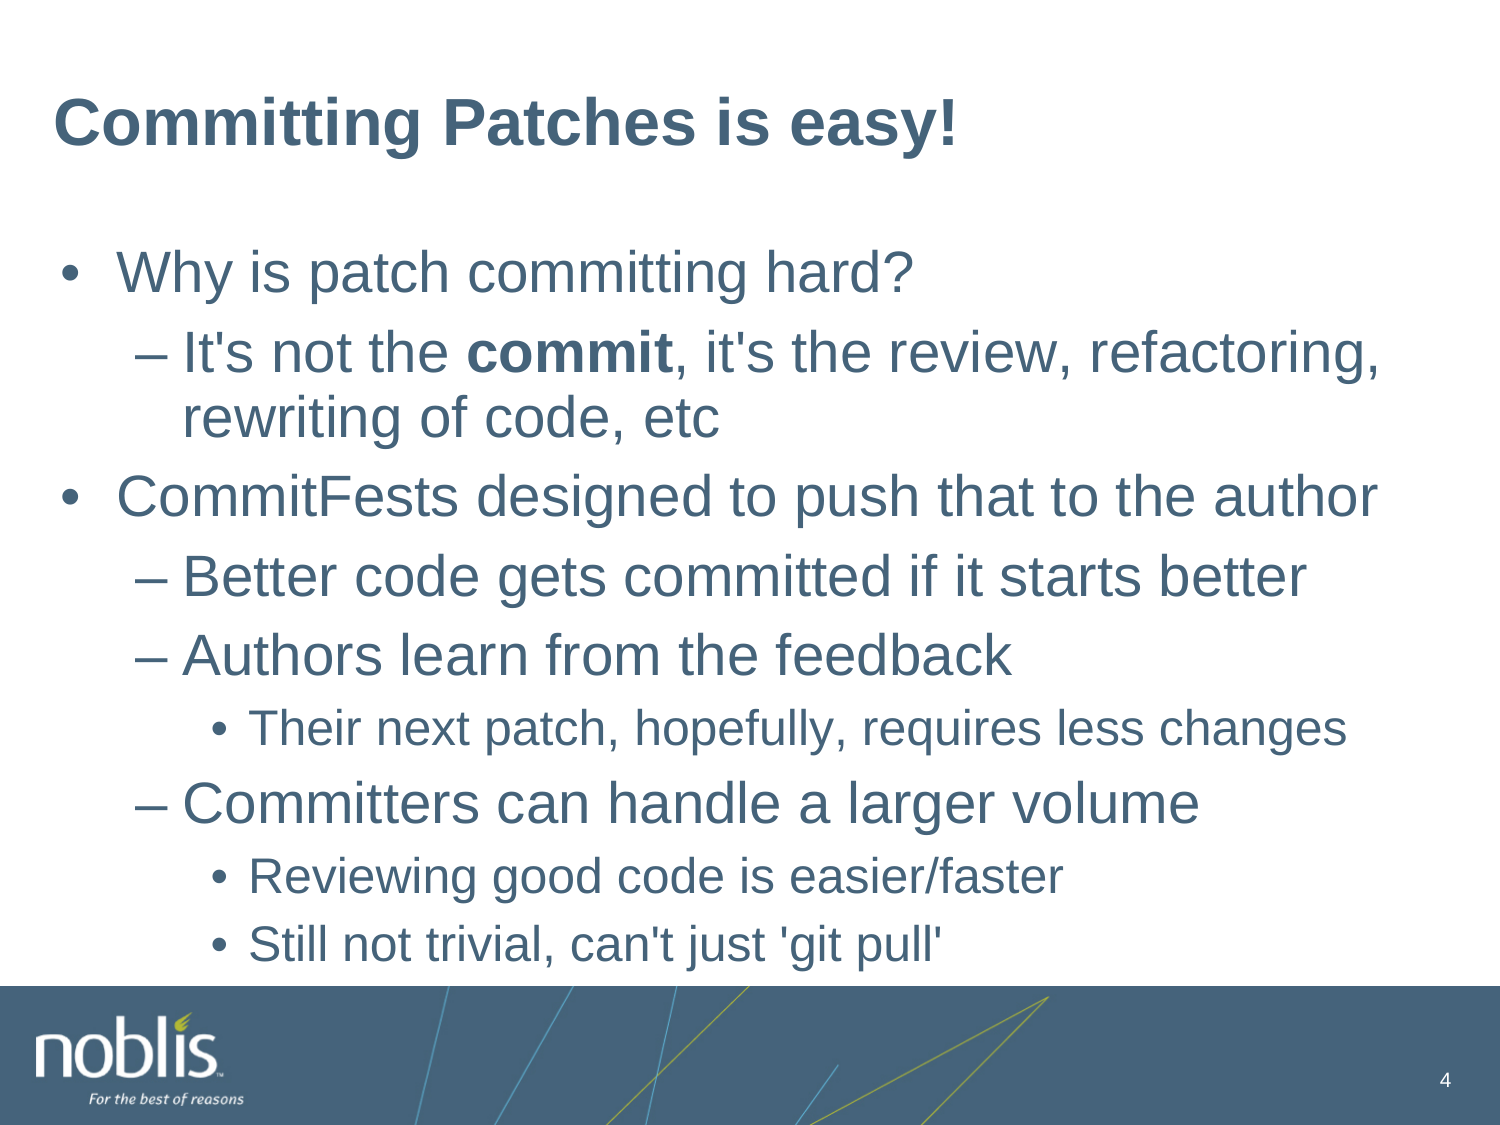

# Committing Patches is easy!
Why is patch committing hard?
It's not the commit, it's the review, refactoring, rewriting of code, etc
CommitFests designed to push that to the author
Better code gets committed if it starts better
Authors learn from the feedback
Their next patch, hopefully, requires less changes
Committers can handle a larger volume
Reviewing good code is easier/faster
Still not trivial, can't just 'git pull'